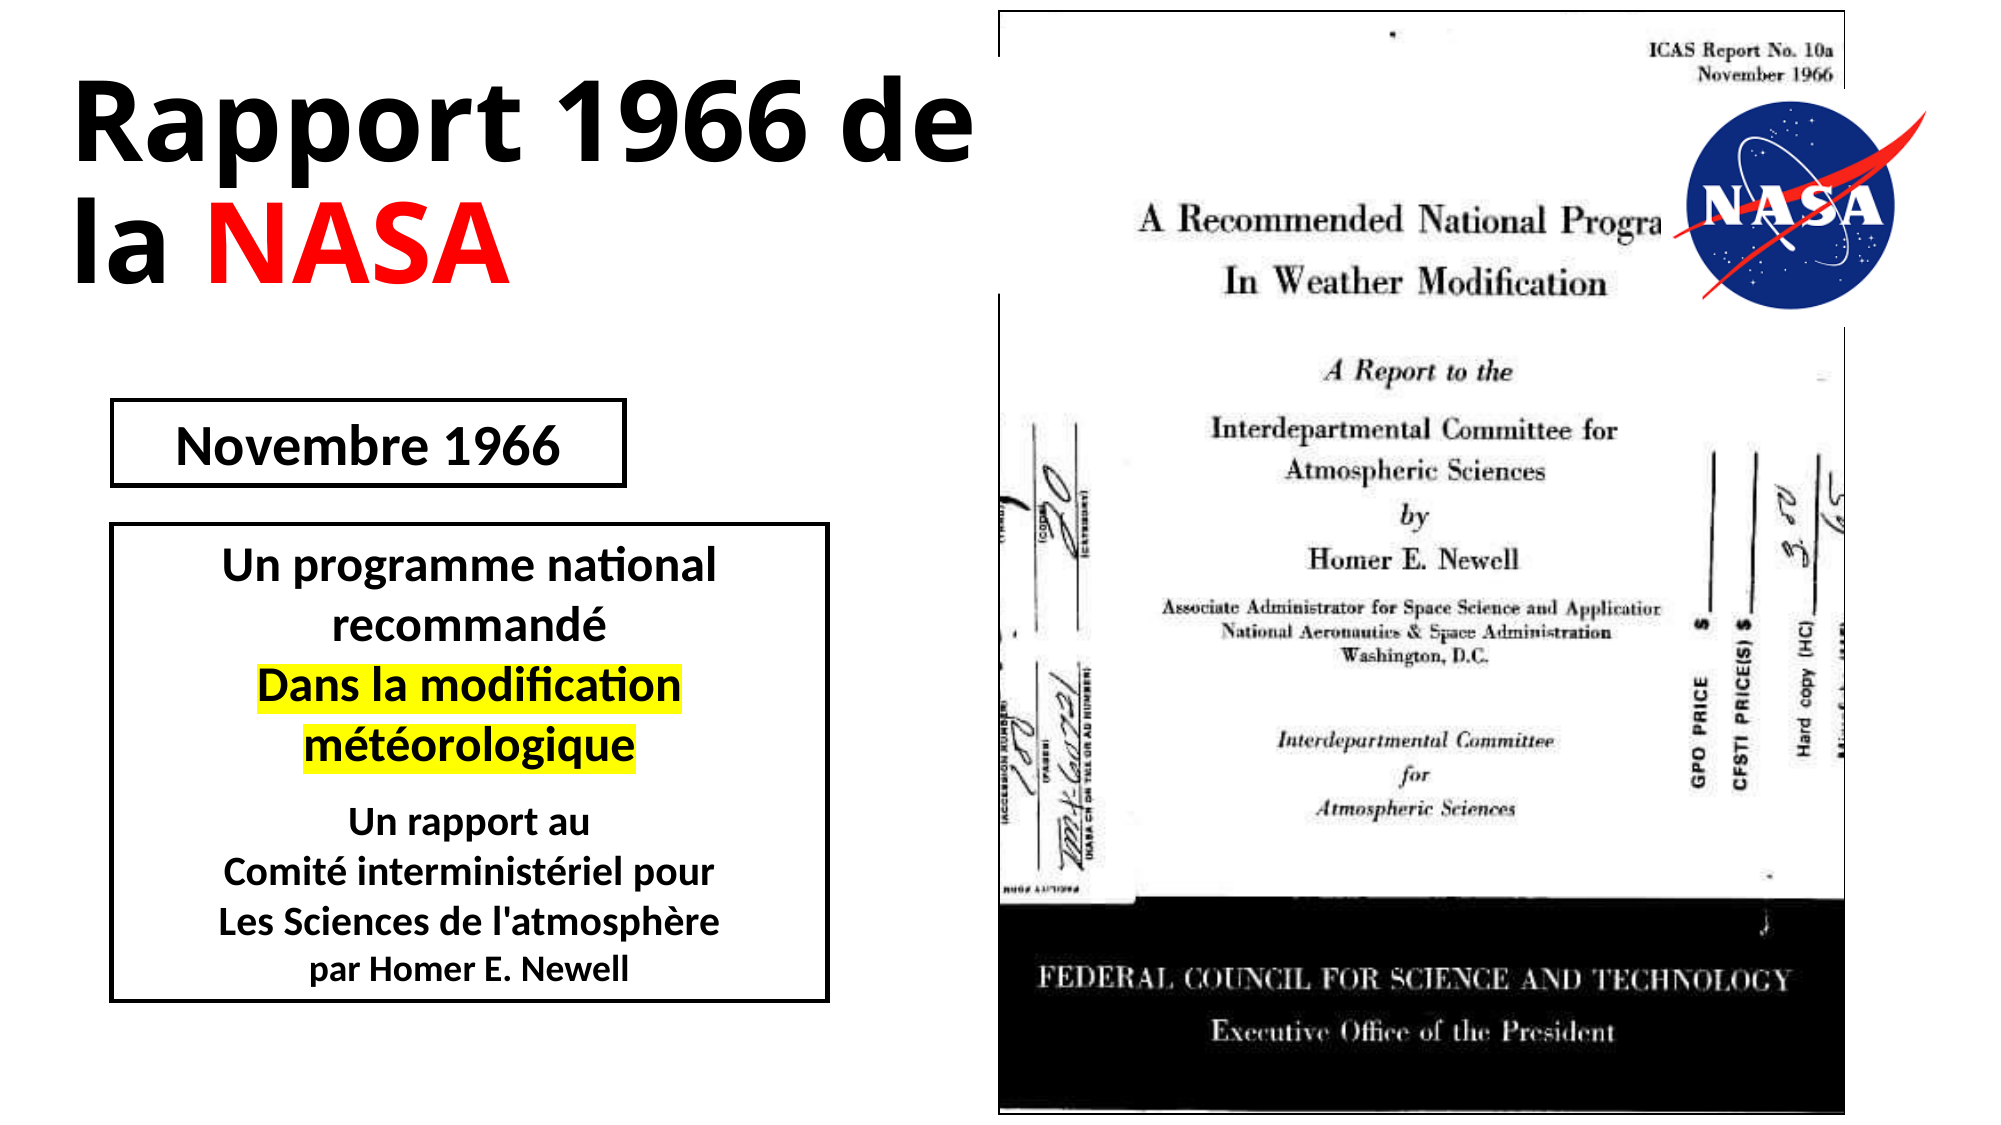

# Rapport 1966 de la NASA
Novembre 1966
Un programme national recommandé
Dans la modification météorologique
Un rapport au
Comité interministériel pour
Les Sciences de l'atmosphère
par Homer E. Newell